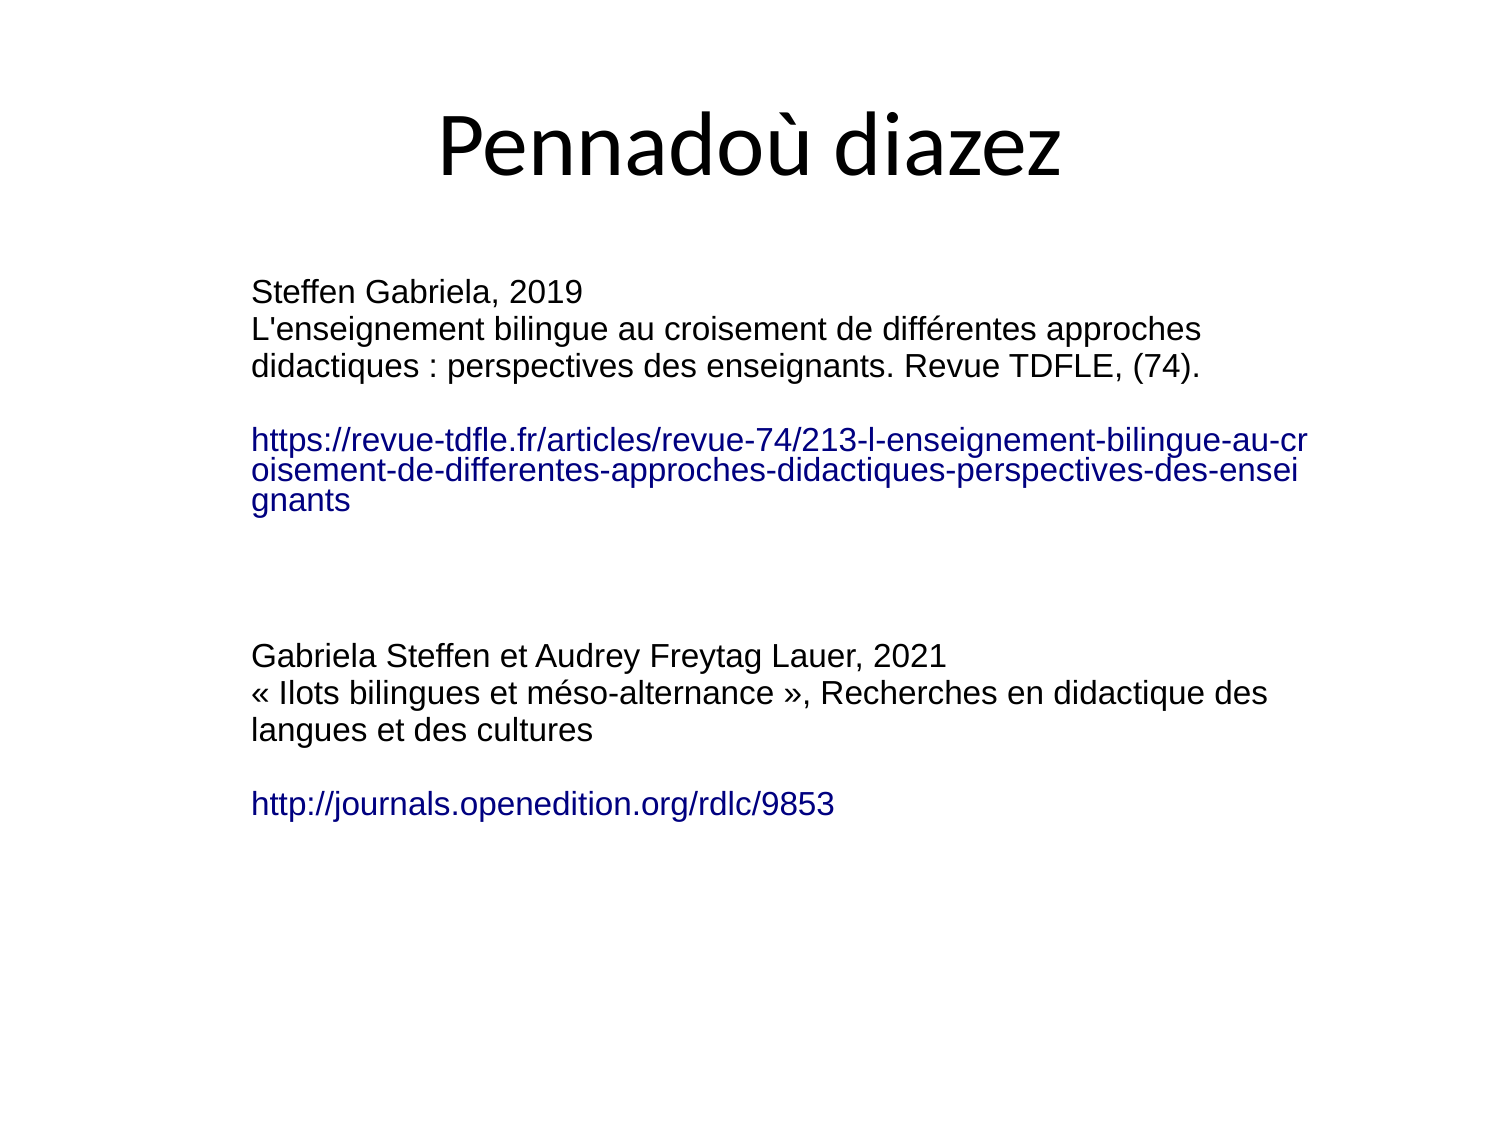

# Pennadoù diazez
Steffen Gabriela, 2019
L'enseignement bilingue au croisement de différentes approches didactiques : perspectives des enseignants. Revue TDFLE, (74).
https://revue-tdfle.fr/articles/revue-74/213-l-enseignement-bilingue-au-croisement-de-differentes-approches-didactiques-perspectives-des-enseignants
Gabriela Steffen et Audrey Freytag Lauer, 2021
« Ilots bilingues et méso-alternance », Recherches en didactique des langues et des cultures
http://journals.openedition.org/rdlc/9853